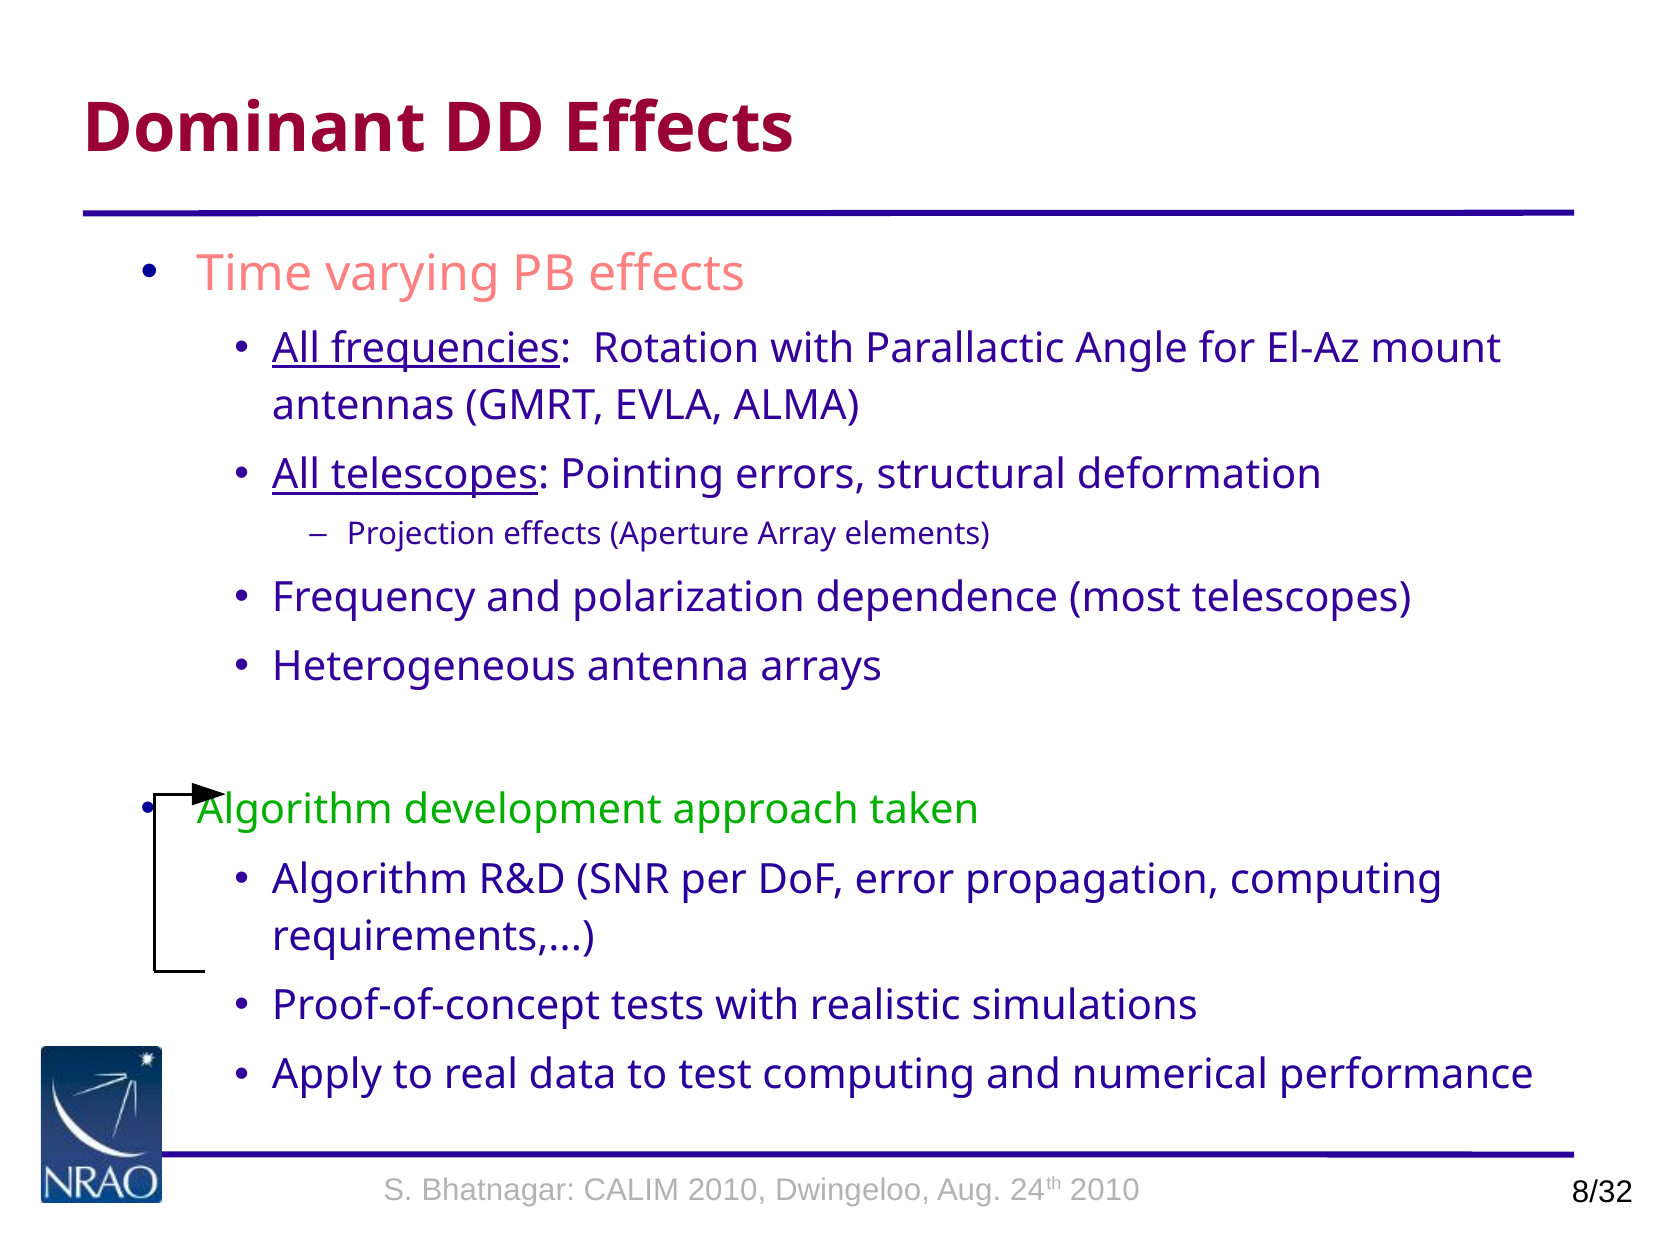

Dominant DD Effects
# Time varying PB effects
All frequencies: Rotation with Parallactic Angle for El-Az mount antennas (GMRT, EVLA, ALMA)
All telescopes: Pointing errors, structural deformation
Projection effects (Aperture Array elements)
Frequency and polarization dependence (most telescopes)
Heterogeneous antenna arrays
Algorithm development approach taken
Algorithm R&D (SNR per DoF, error propagation, computing requirements,...)
Proof-of-concept tests with realistic simulations
Apply to real data to test computing and numerical performance
 PB rotation for El-Az mount antennas
 Time varying antenna pointing errors
 Antenna deformation
 Projection on the sky for AA